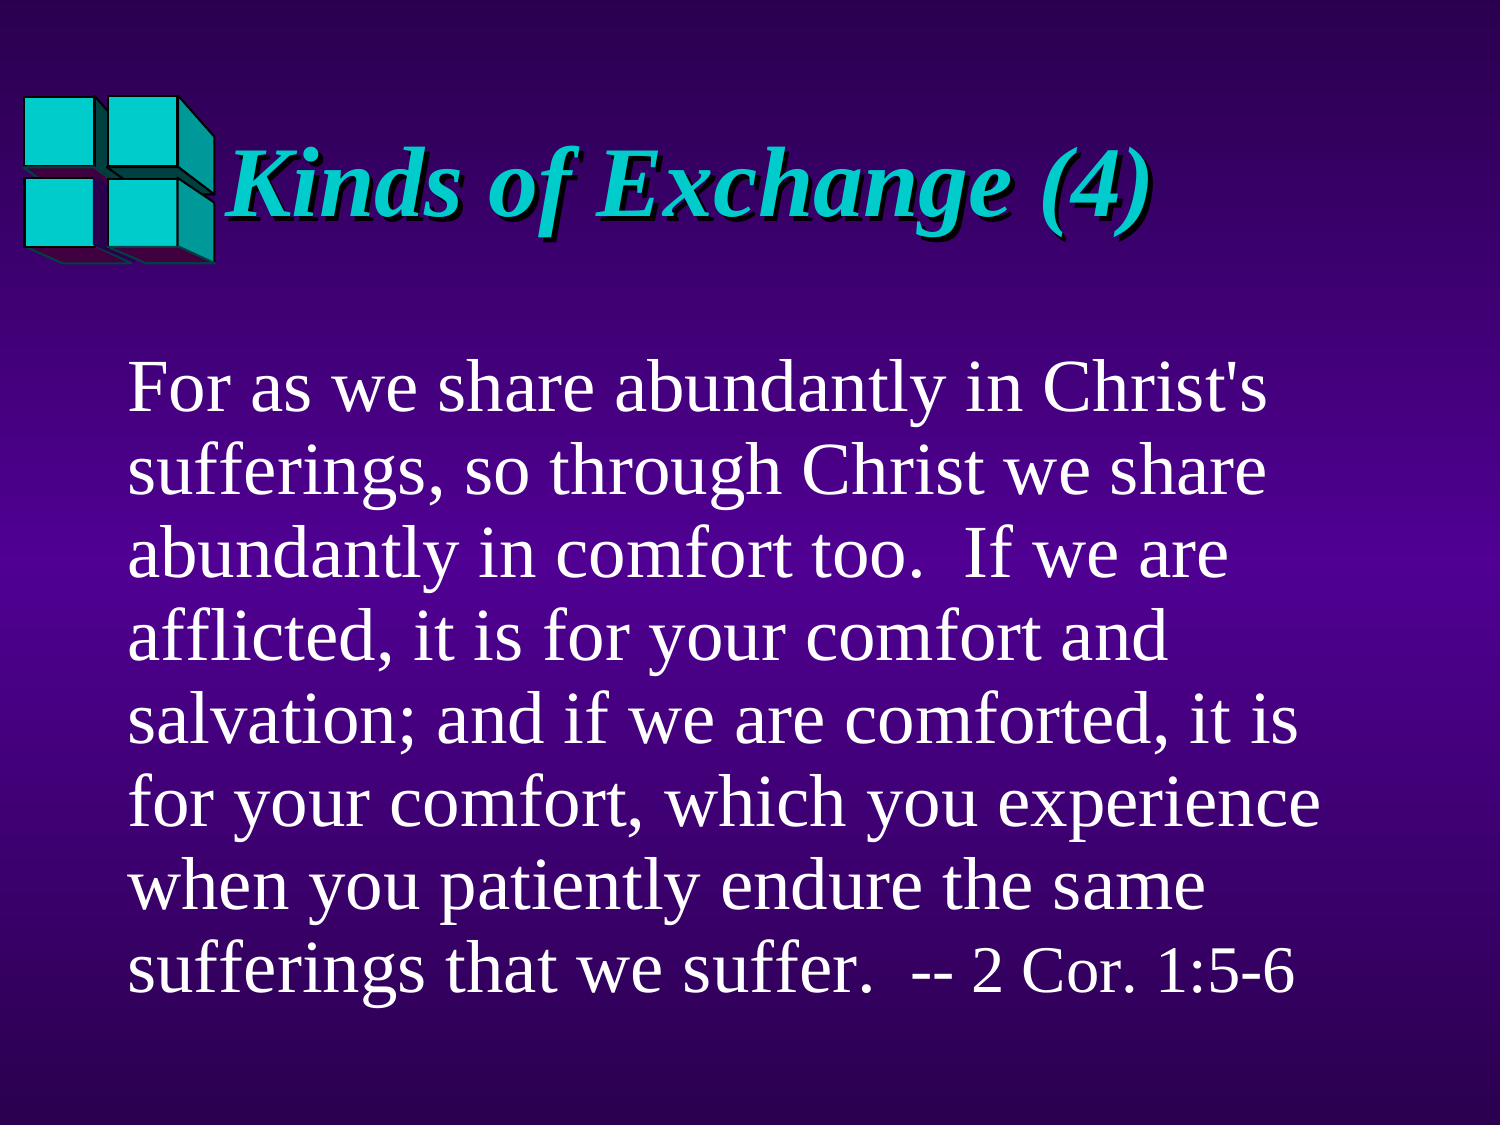

# Kinds of Exchange (4)
For as we share abundantly in Christ's sufferings, so through Christ we share abundantly in comfort too. If we are afflicted, it is for your comfort and salvation; and if we are comforted, it is for your comfort, which you experience when you patiently endure the same sufferings that we suffer. -- 2 Cor. 1:5-6